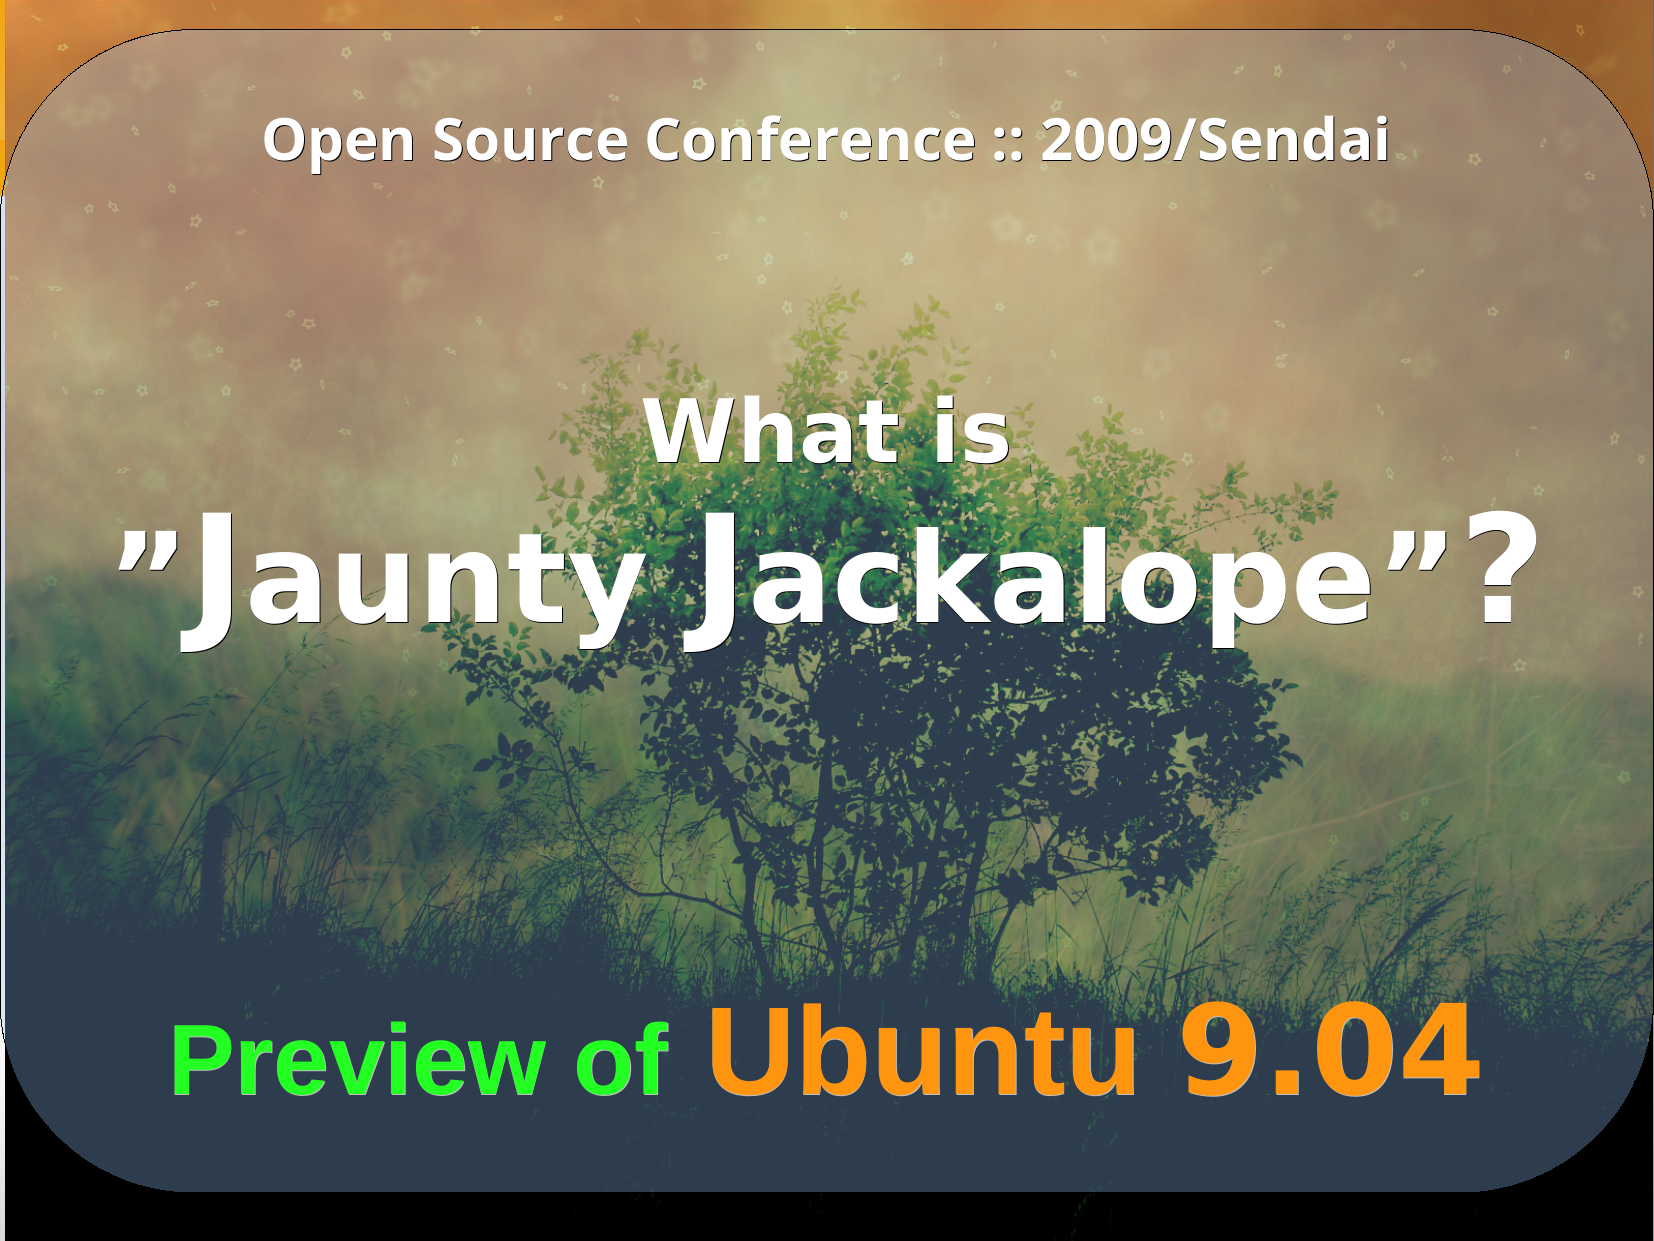

#
Open Source Conference :: 2009/Sendai
What is
”Jaunty Jackalope”?
Preview of Ubuntu 9.04